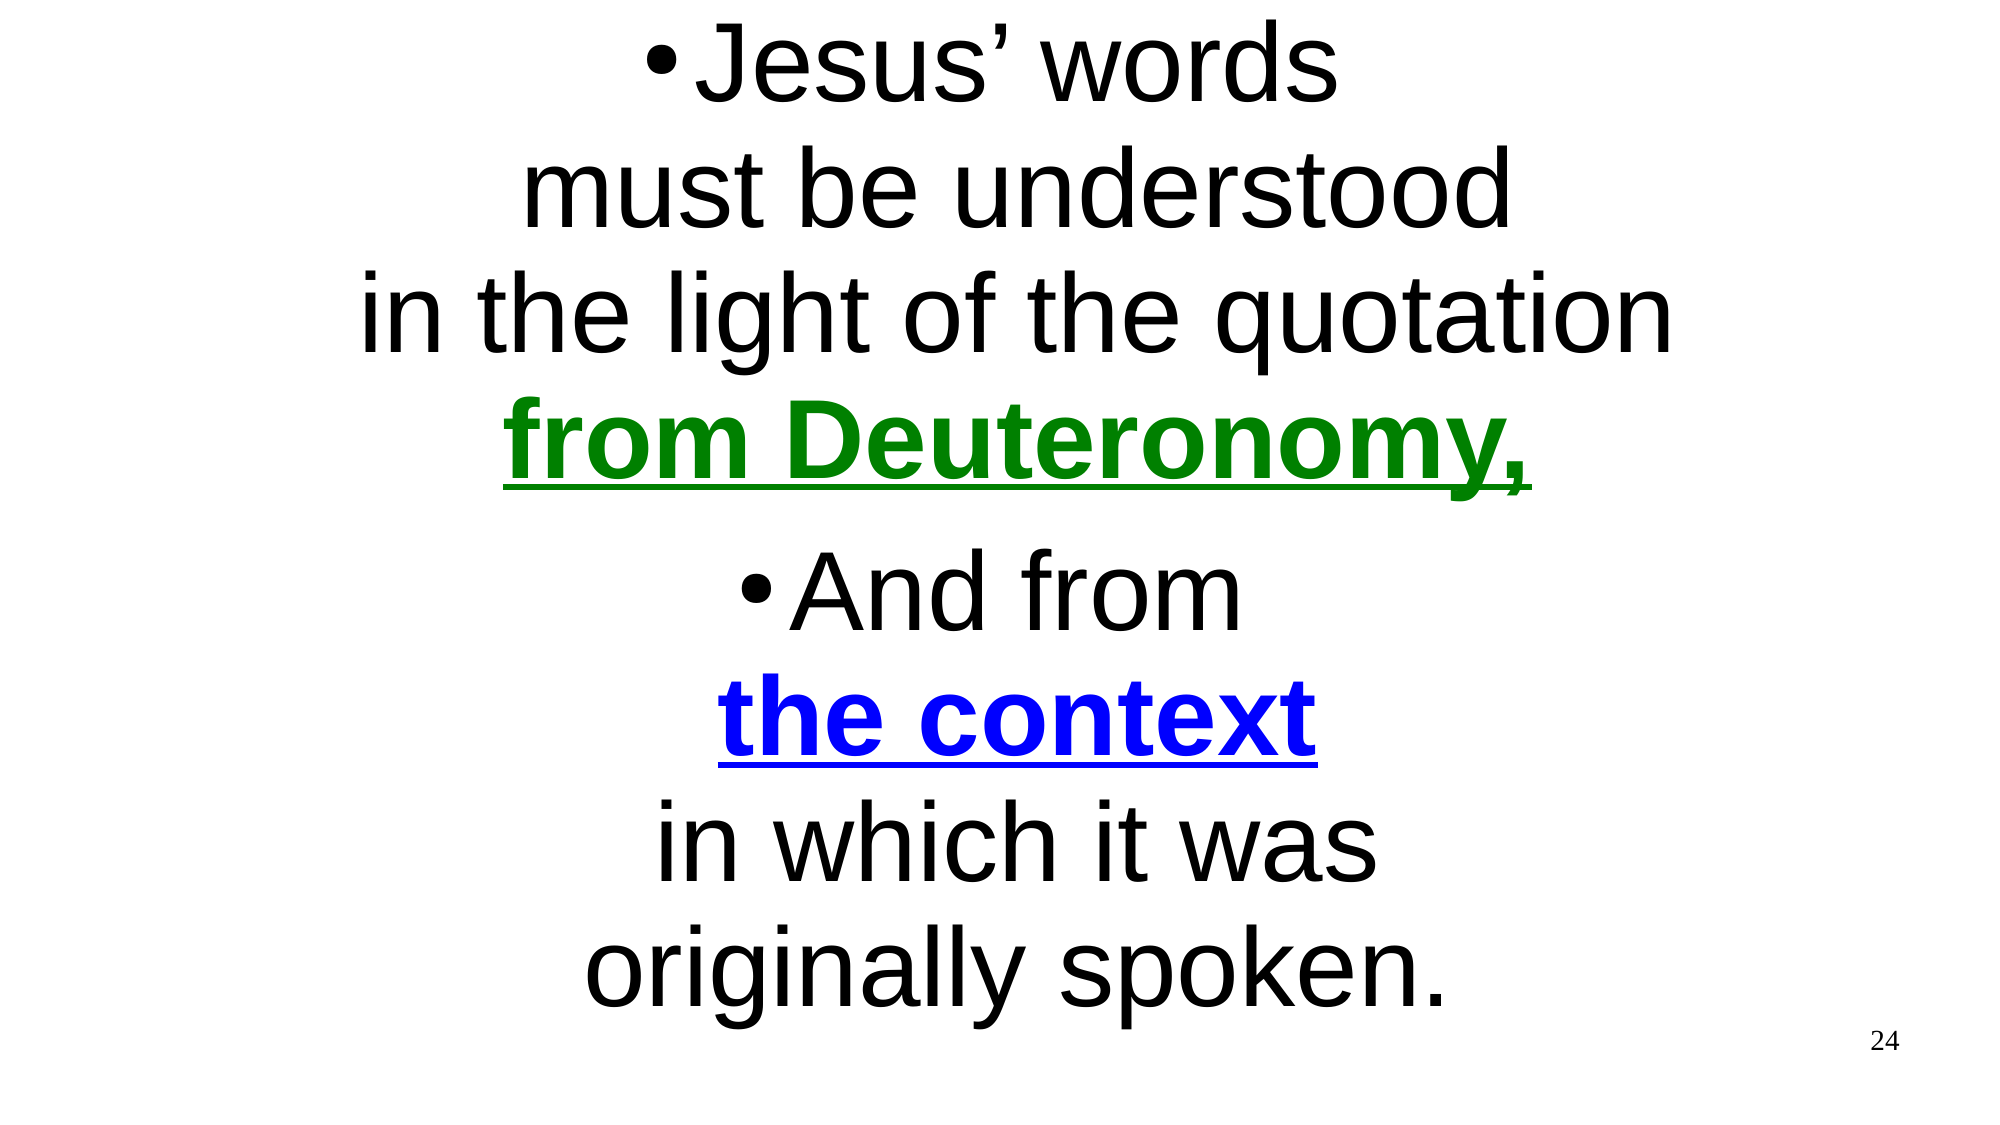

# Jesus’ words must be understood in the light of the quotation from Deuteronomy,
And from
the context
in which it was
originally spoken.
24